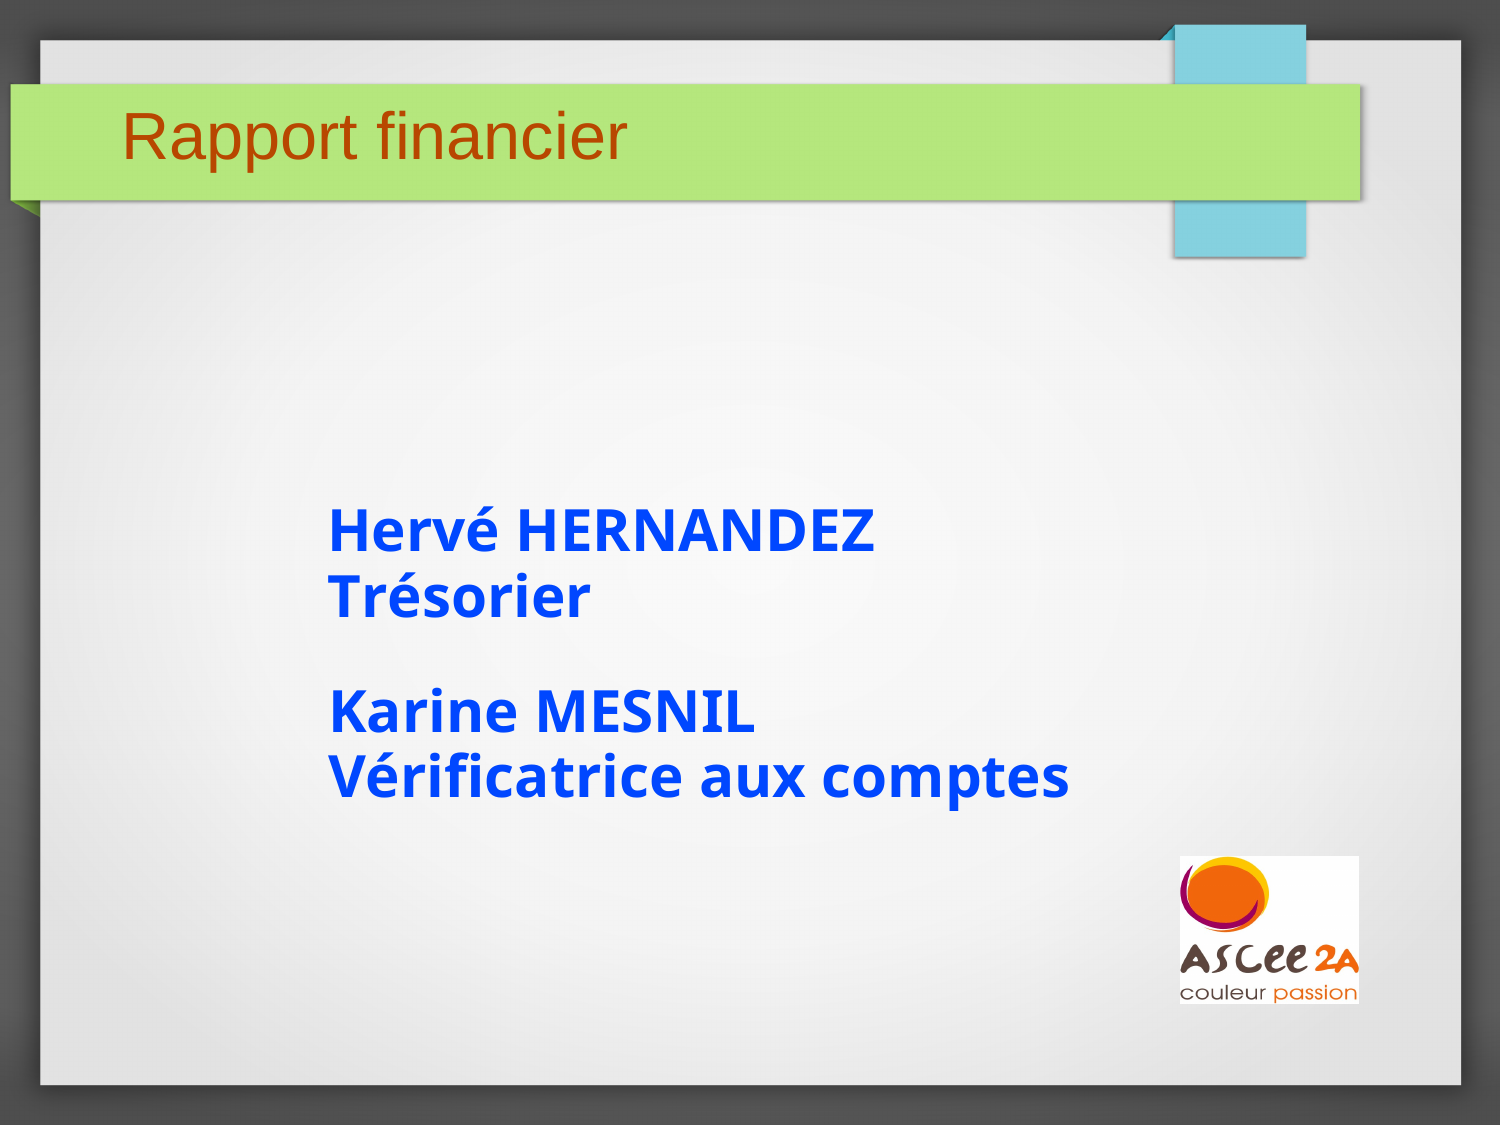

# Rapport financier
Hervé HERNANDEZ
Trésorier
Karine MESNIL
Vérificatrice aux comptes